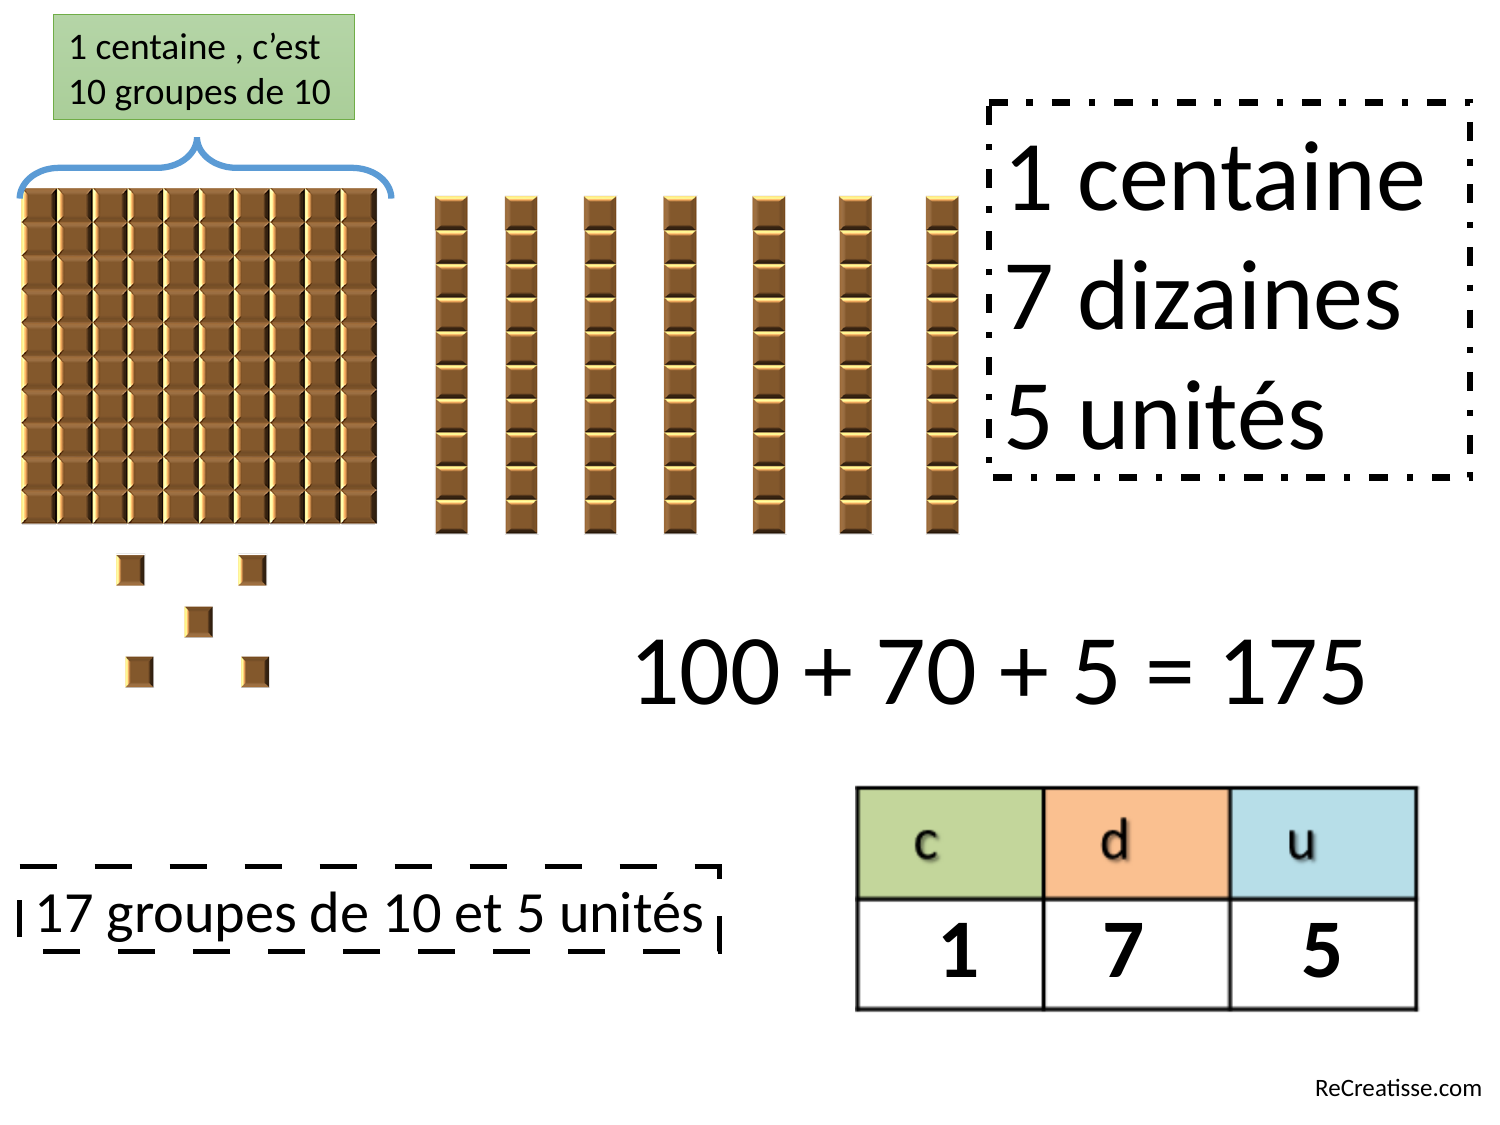

1 centaine , c’est
10 groupes de 10
1 centaine
7 dizaines
5 unités
100 + 70 + 5 = 175
17 groupes de 10 et 5 unités
1
7
5
ReCreatisse.com